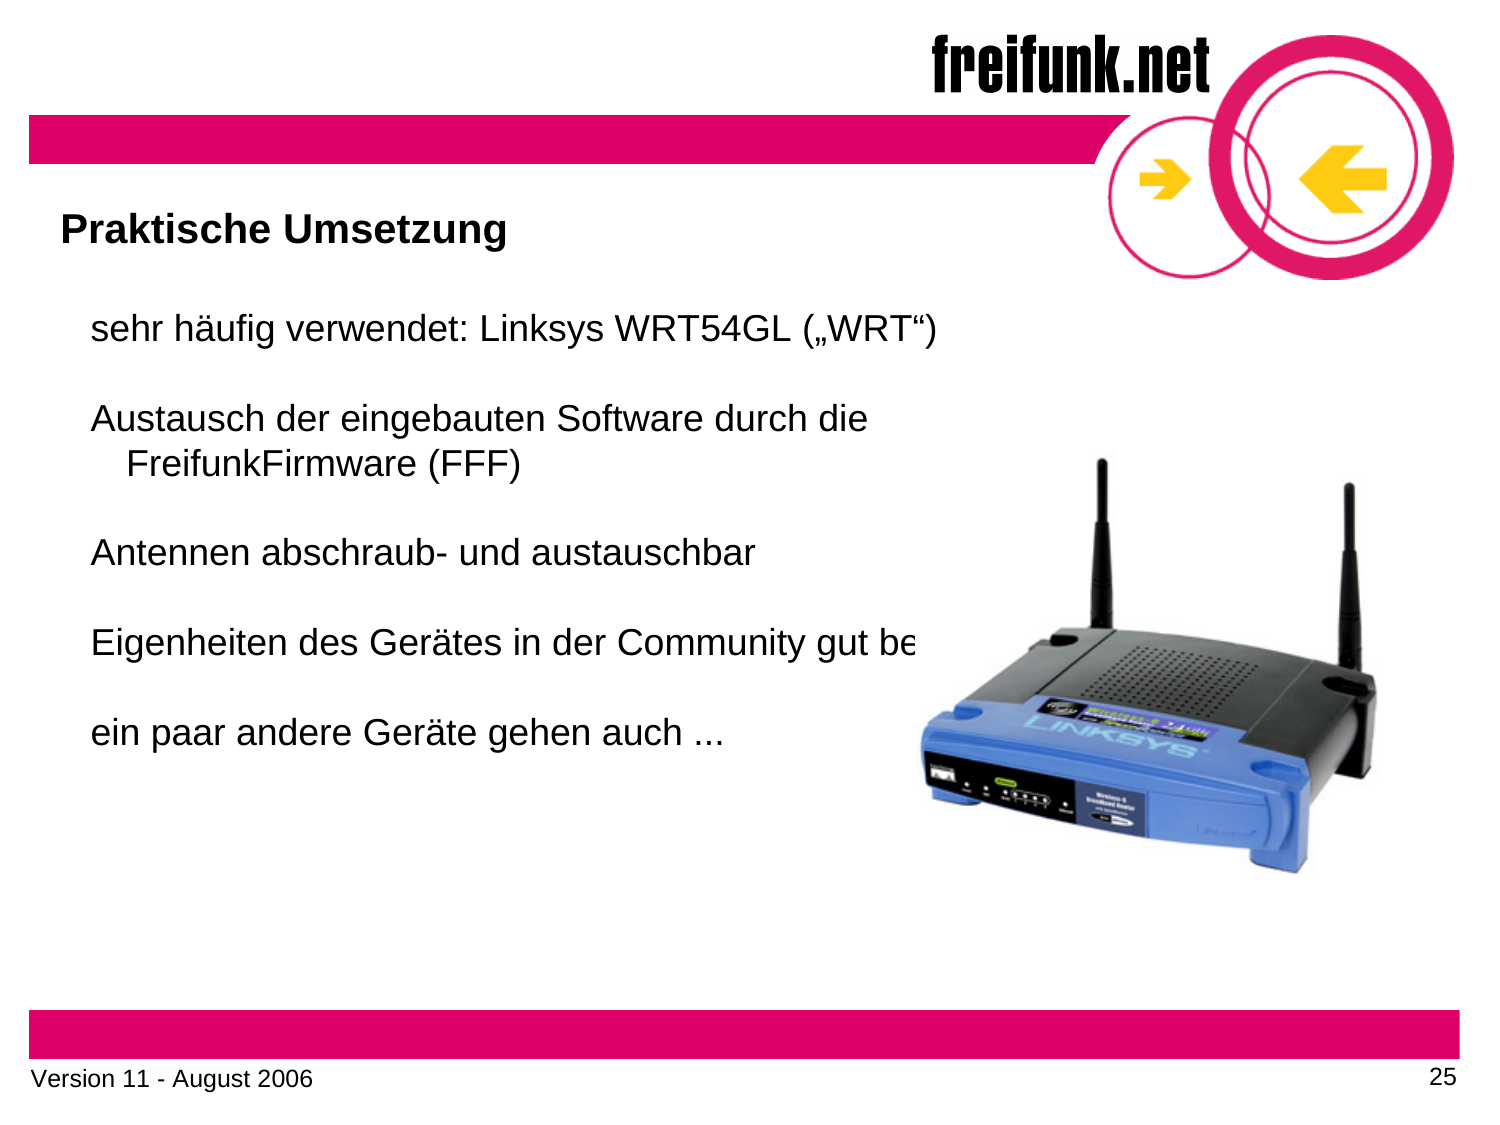

Praktische Umsetzung
sehr häufig verwendet: Linksys WRT54GL („WRT“)
Austausch der eingebauten Software durch die FreifunkFirmware (FFF)
Antennen abschraub- und austauschbar
Eigenheiten des Gerätes in der Community gut bekannt
ein paar andere Geräte gehen auch ...
25
Version 11 - August 2006